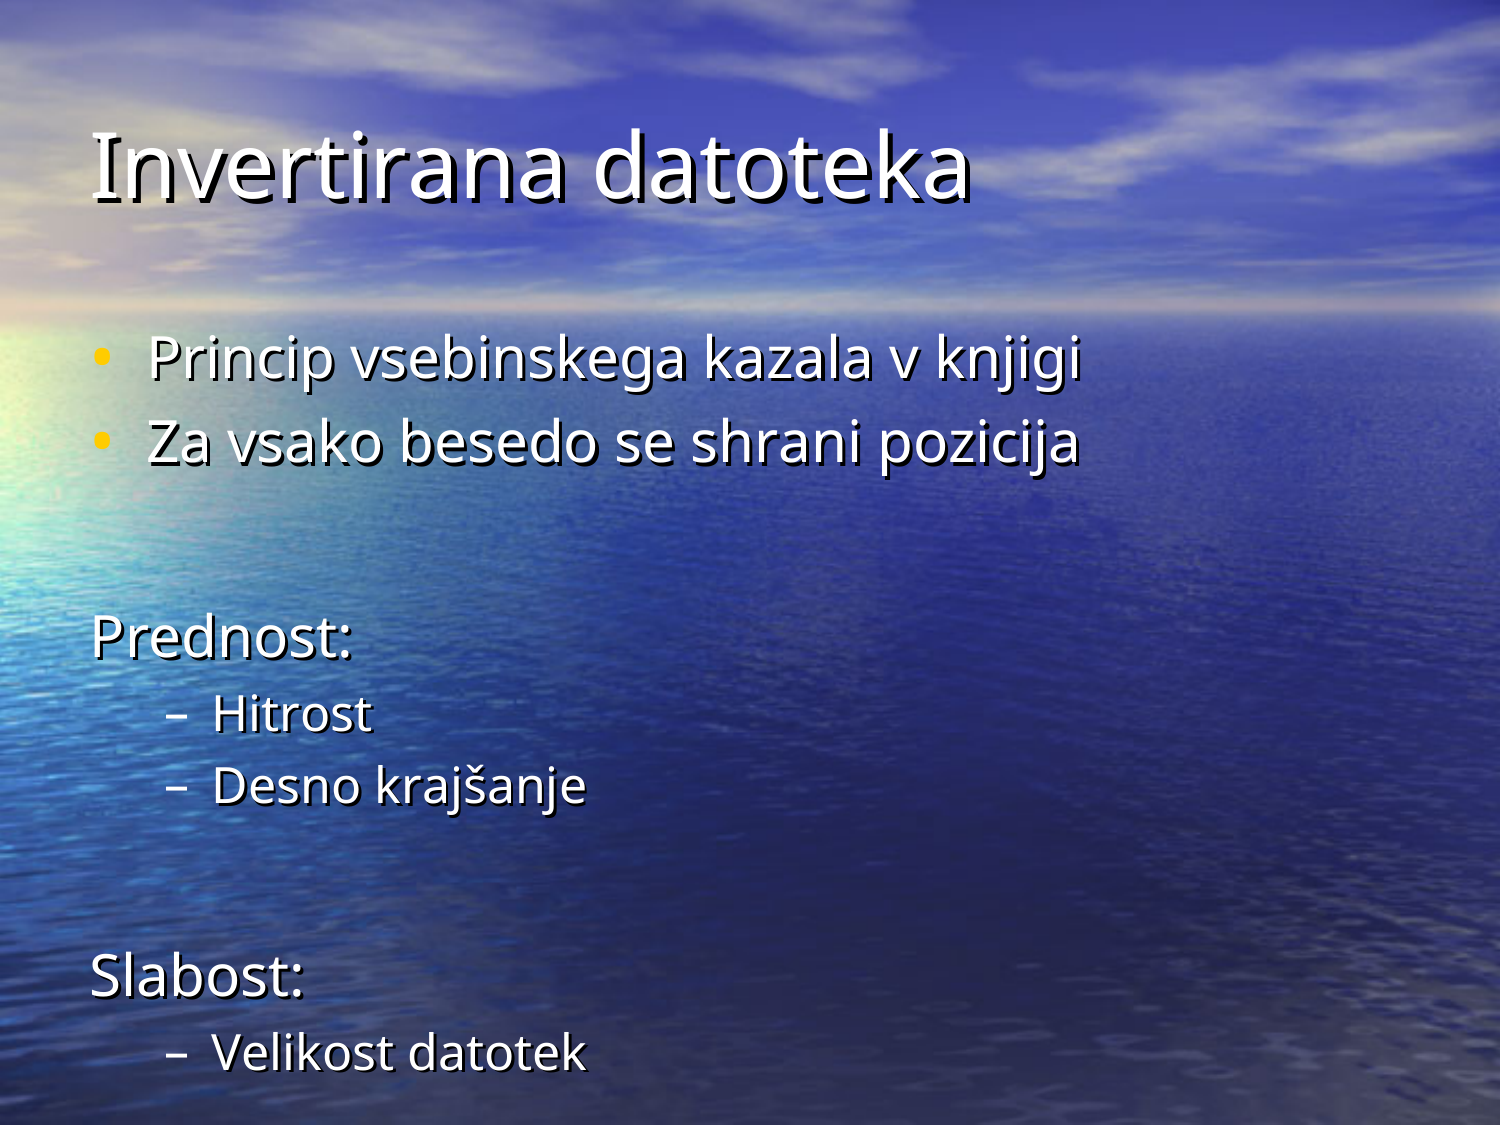

# Invertirana datoteka
Princip vsebinskega kazala v knjigi
Za vsako besedo se shrani pozicija
Prednost:
Hitrost
Desno krajšanje
Slabost:
Velikost datotek